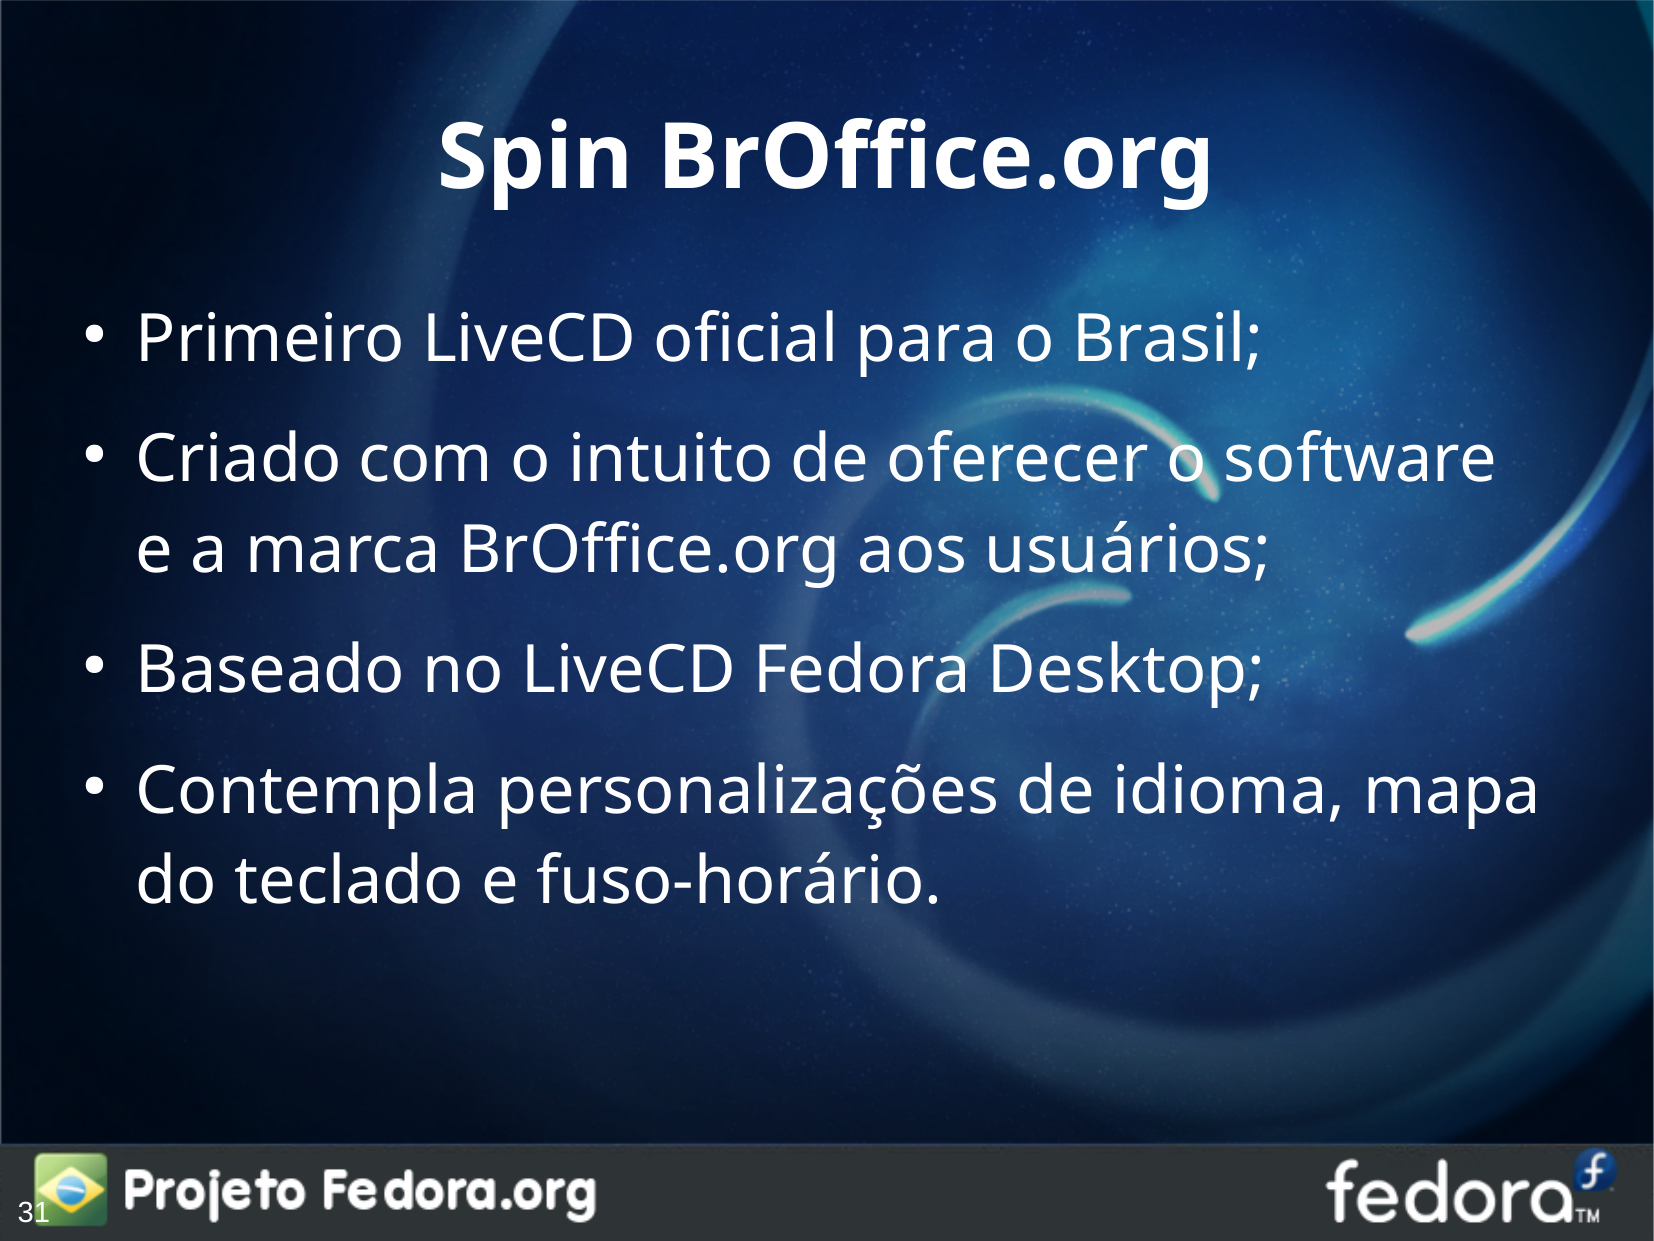

# Spin BrOffice.org
Primeiro LiveCD oficial para o Brasil;
Criado com o intuito de oferecer o software e a marca BrOffice.org aos usuários;
Baseado no LiveCD Fedora Desktop;
Contempla personalizações de idioma, mapa do teclado e fuso-horário.
31